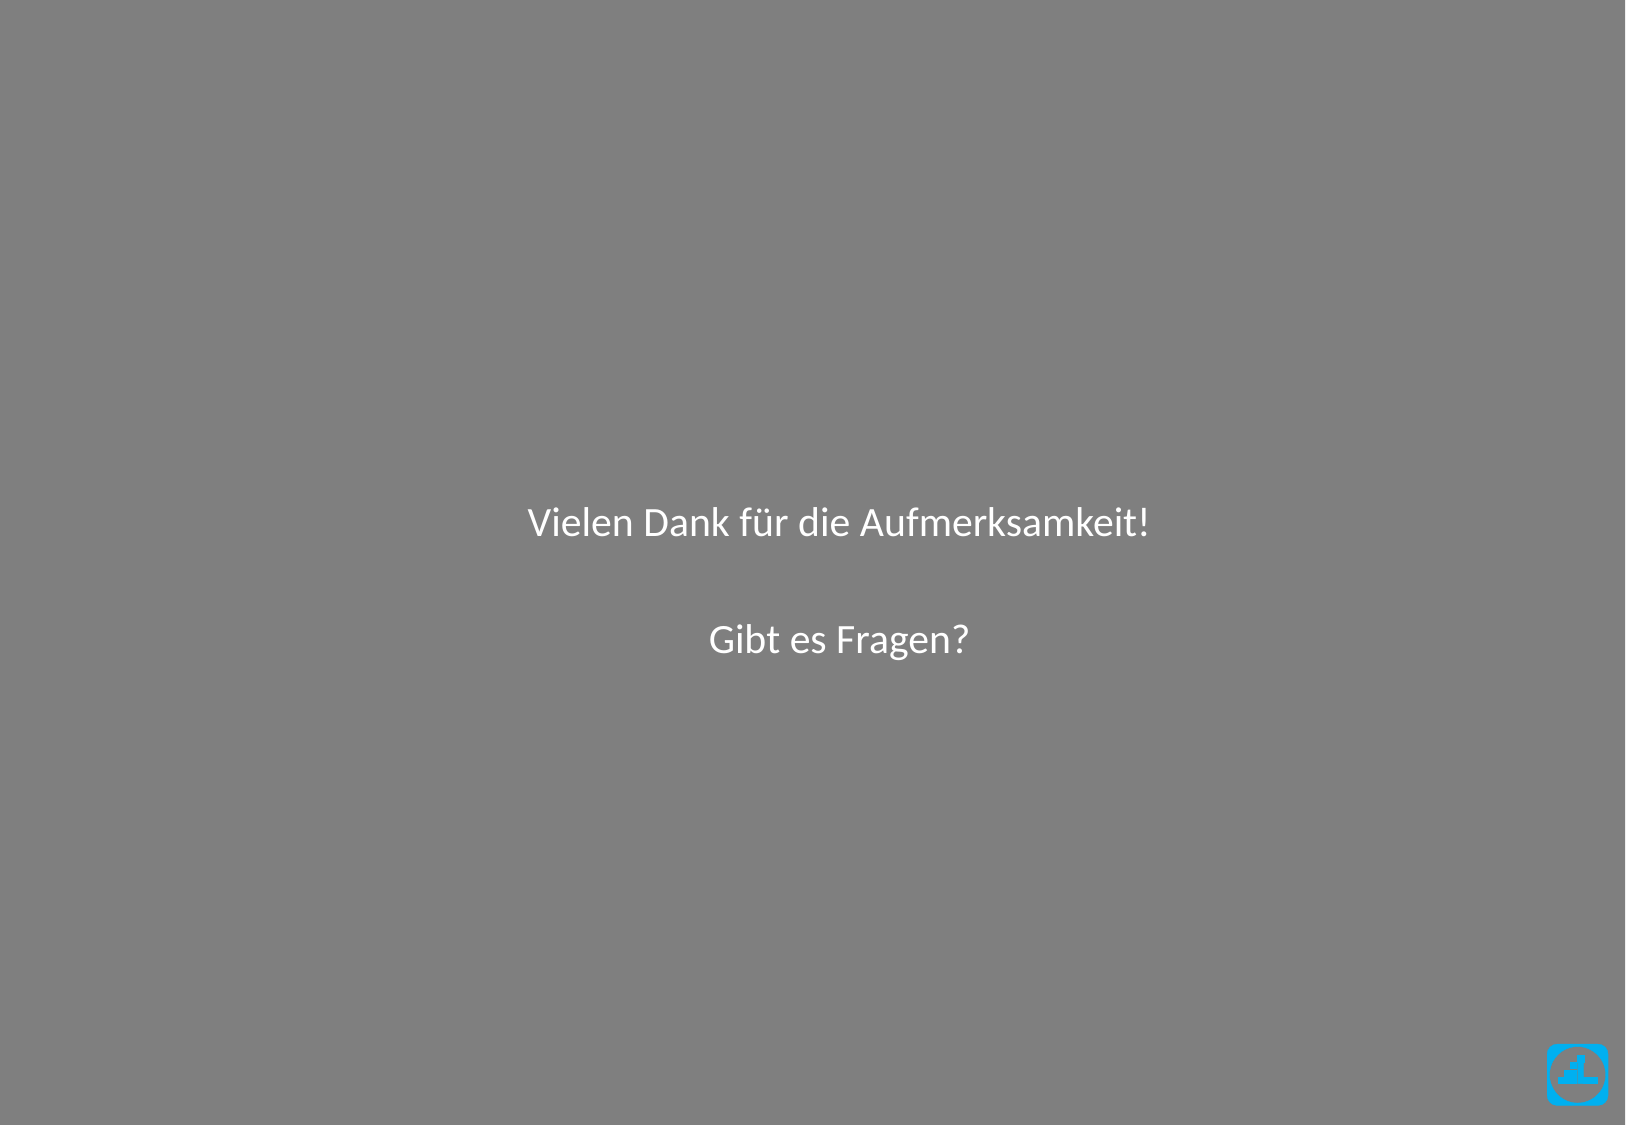

# Vielen Dank für die Aufmerksamkeit!
Gibt es Fragen?